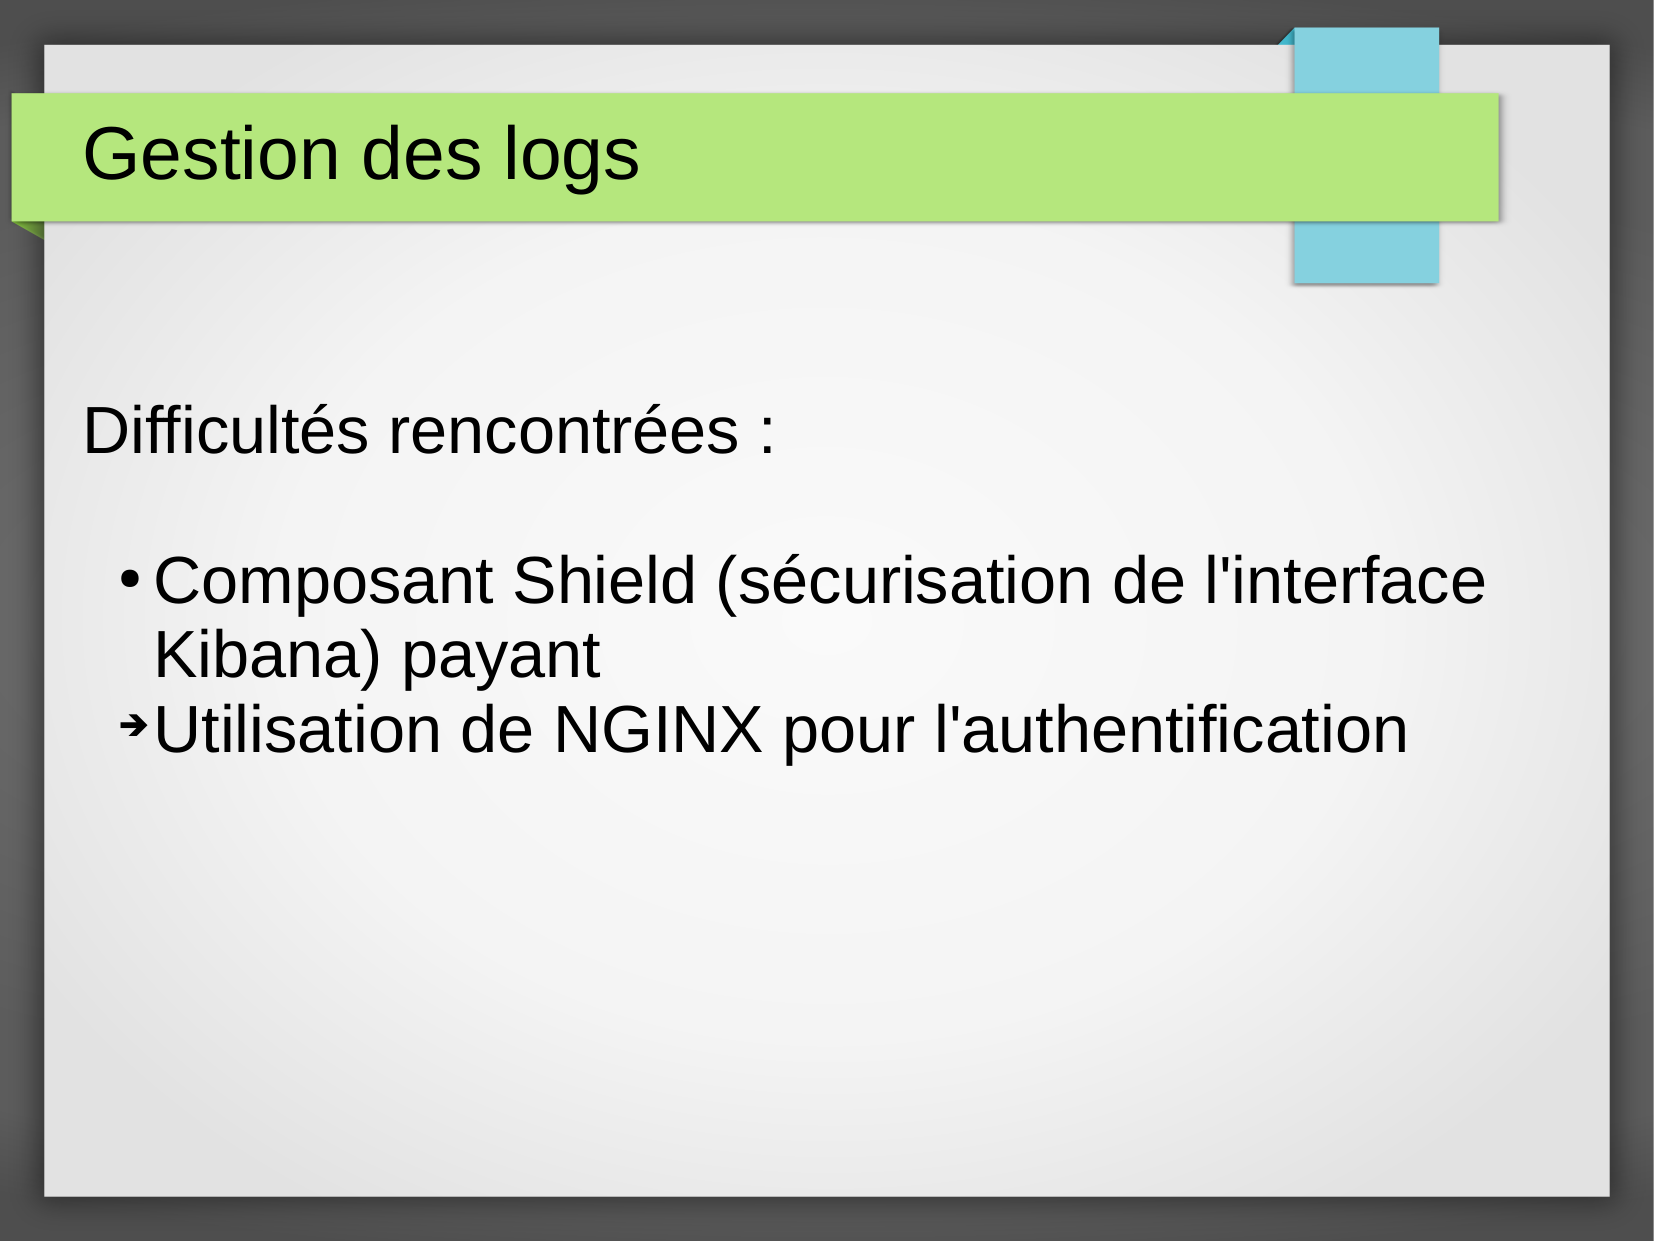

# Gestion des logs
Difficultés rencontrées :
Composant Shield (sécurisation de l'interface Kibana) payant
Utilisation de NGINX pour l'authentification